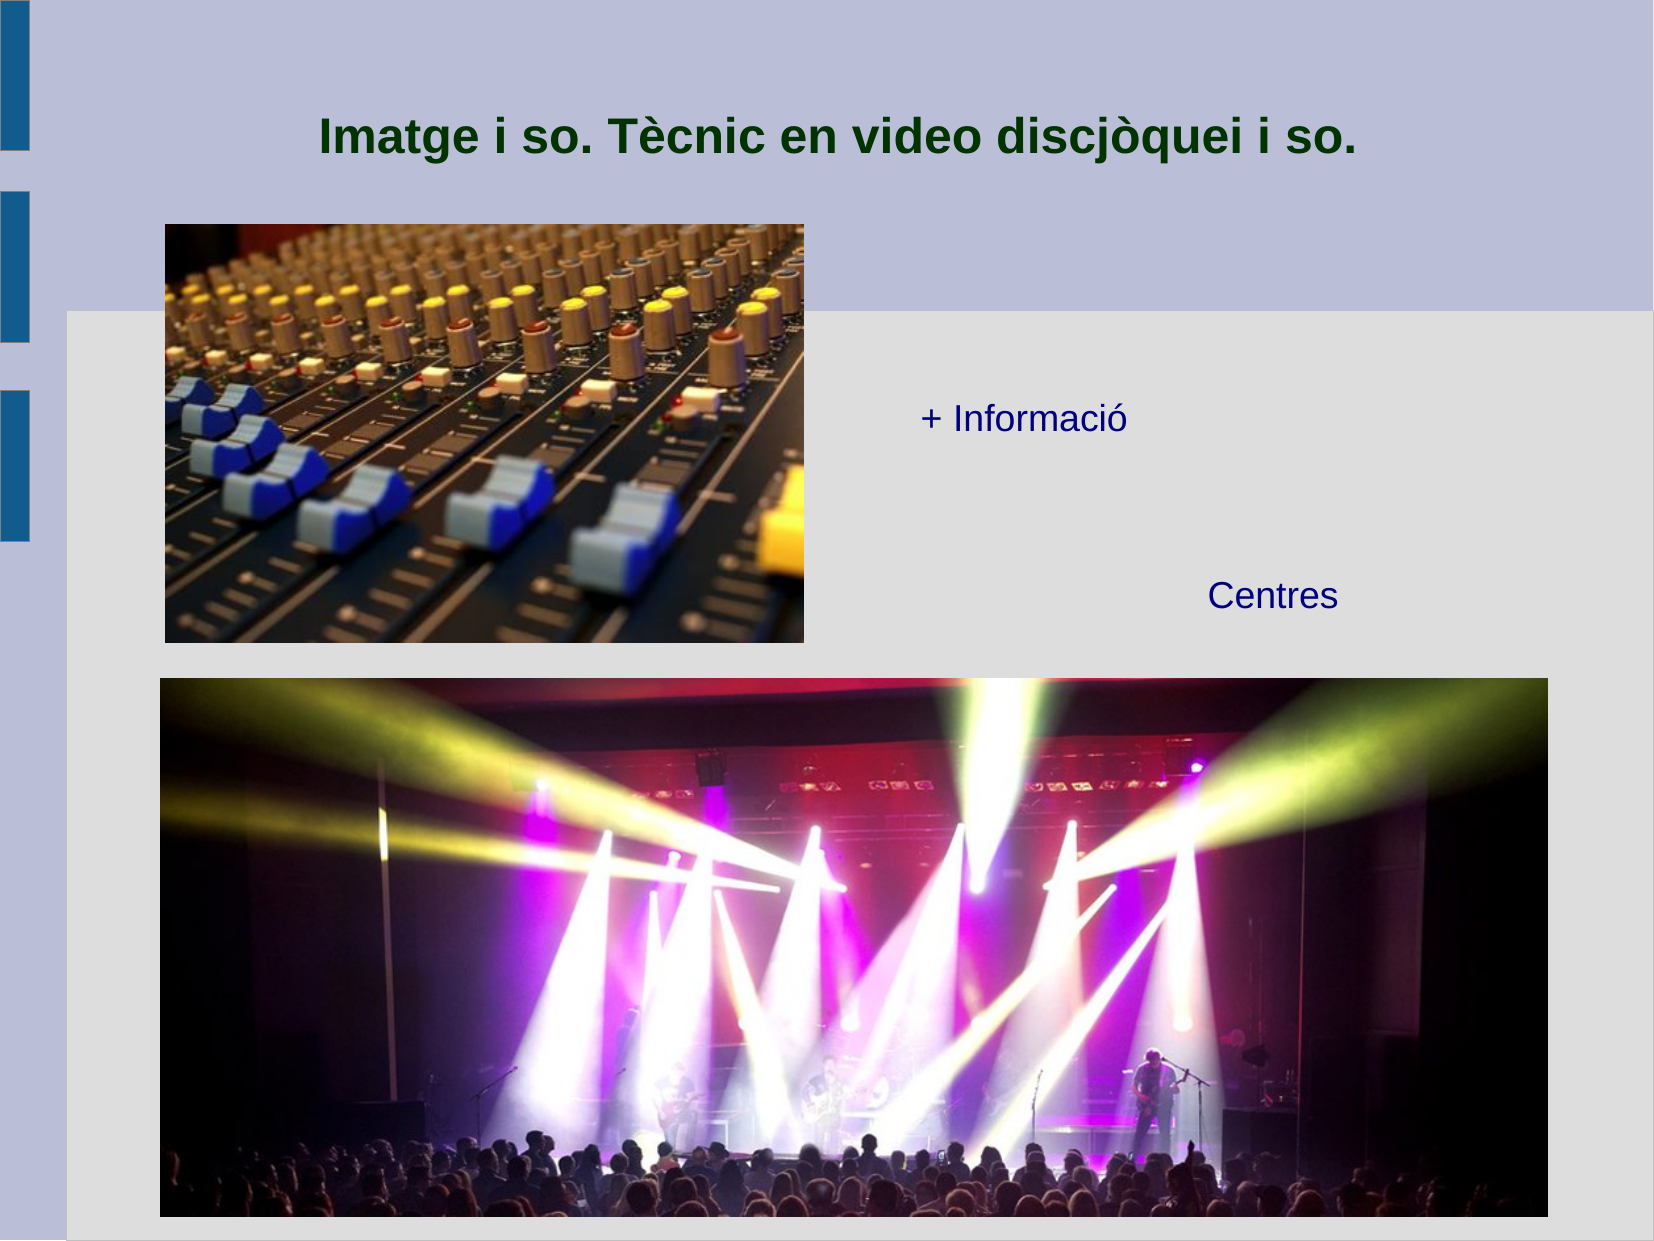

# Imatge i so. Tècnic en video discjòquei i so.
+ Informació
Centres